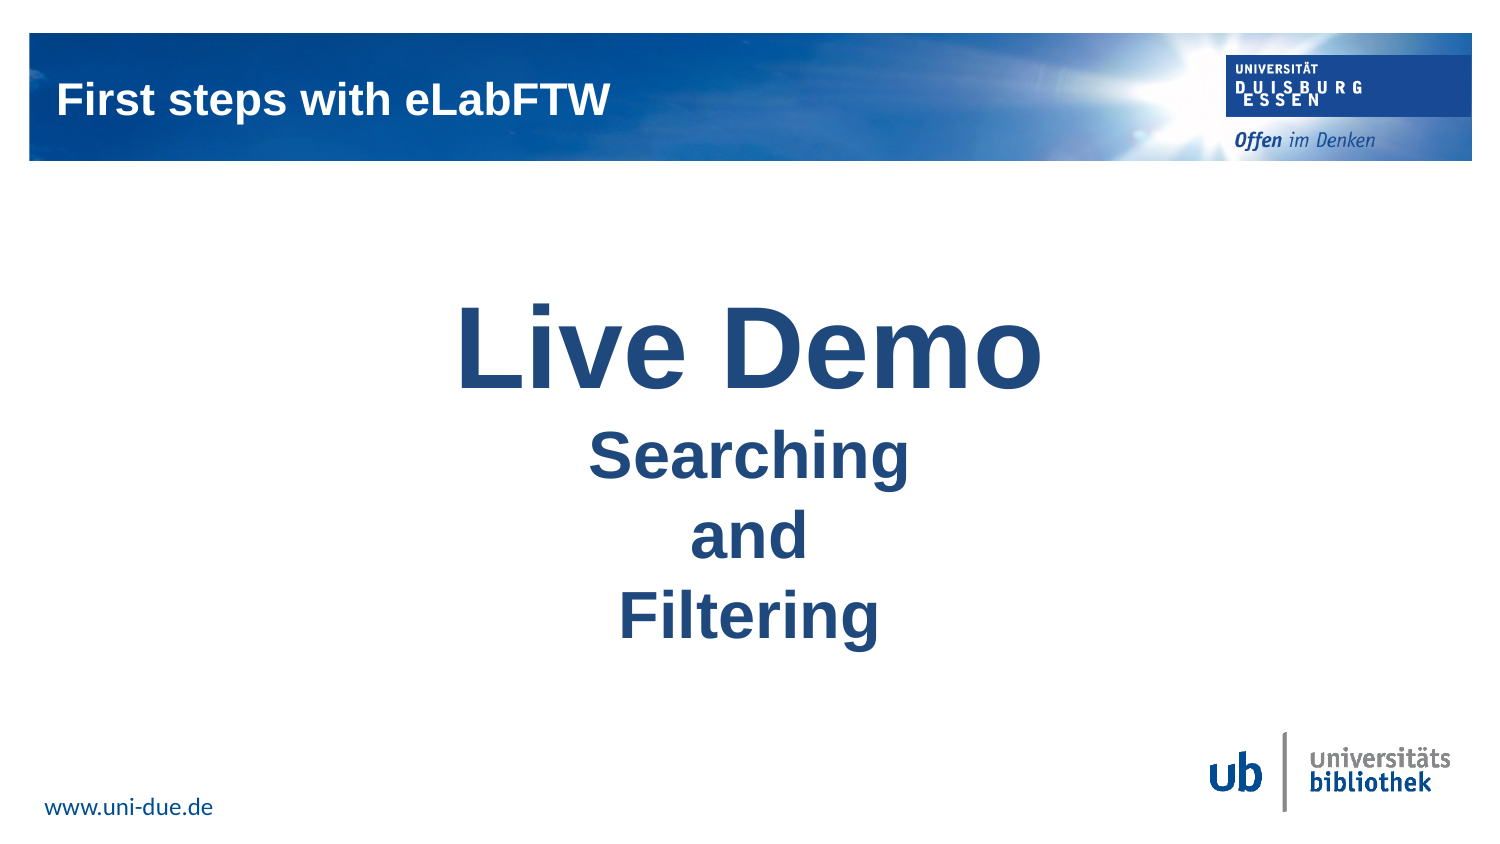

First steps with eLabFTW
Live Demo
Searching
and
Filtering
www.uni-due.de